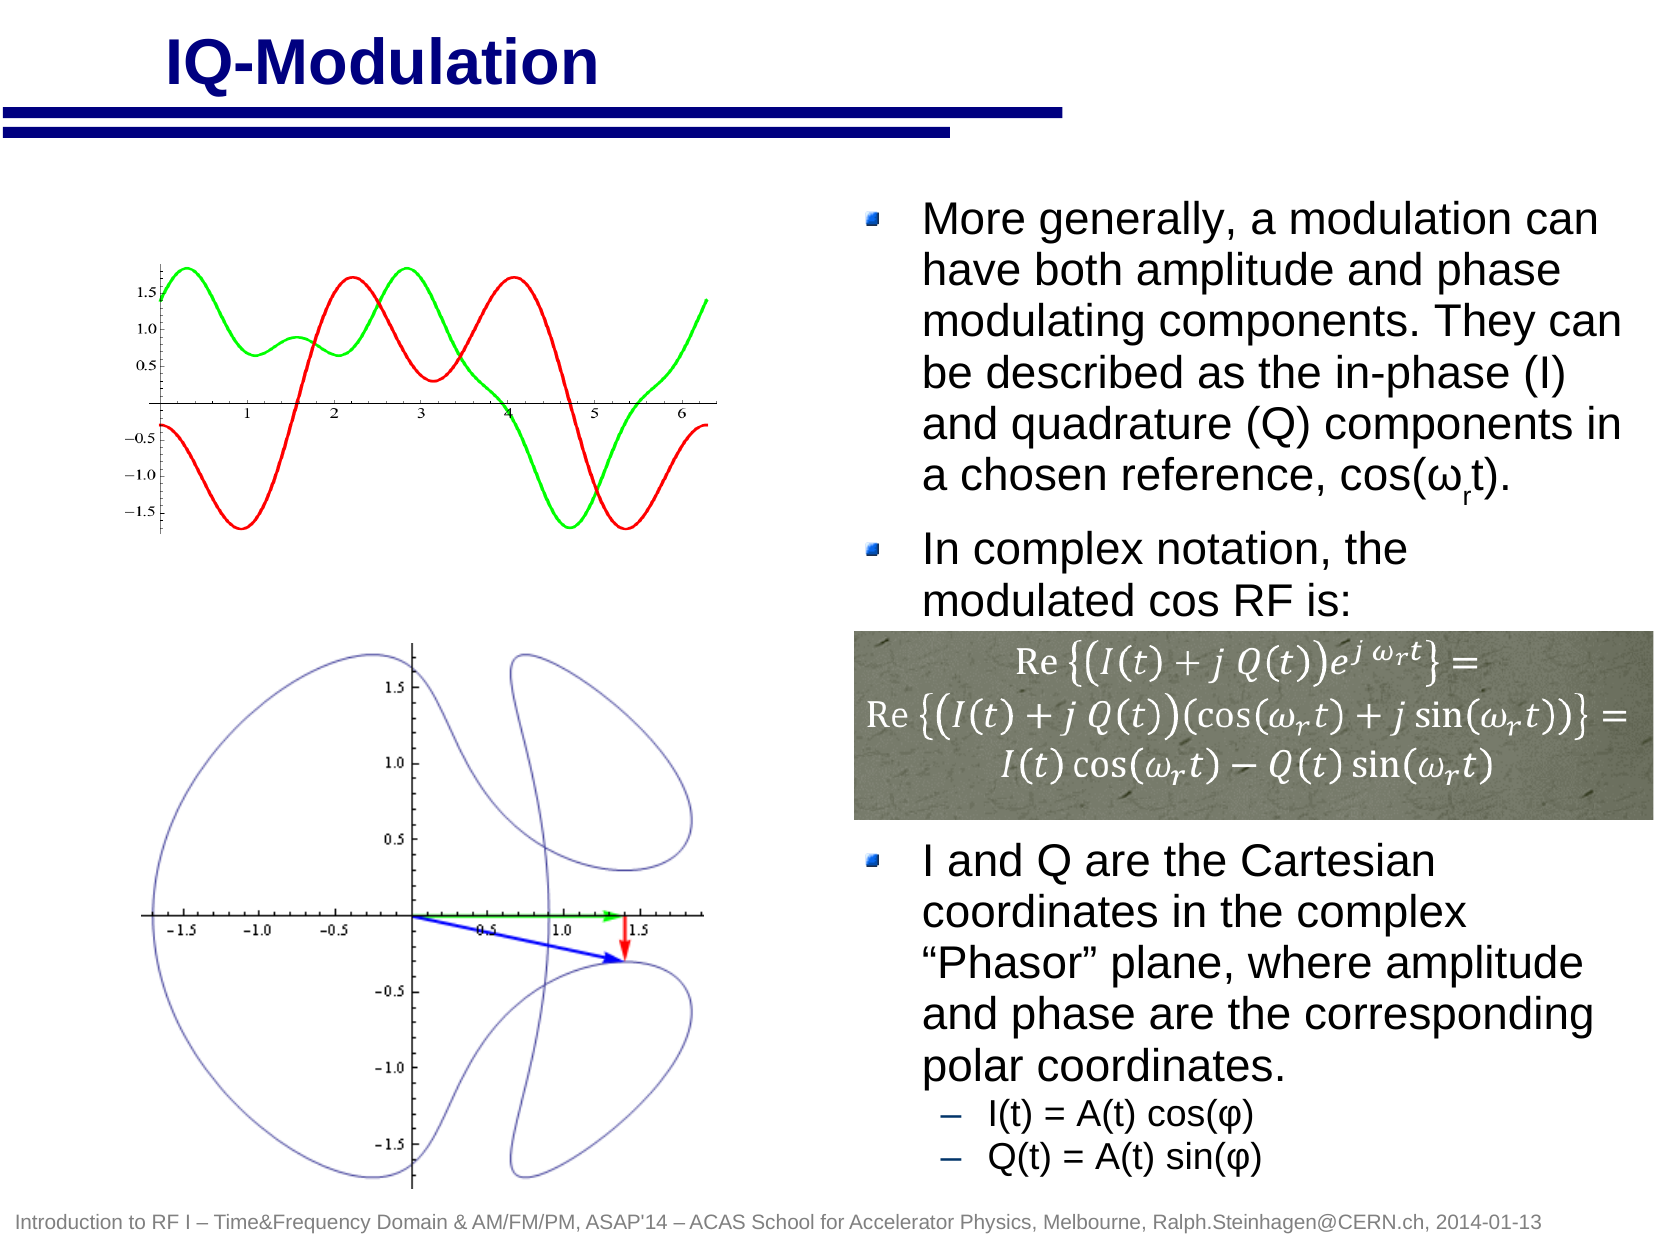

# IQ-Modulation
More generally, a modulation can have both amplitude and phase modulating components. They can be described as the in-phase (I) and quadrature (Q) components in a chosen reference, cos(ωrt).
In complex notation, the modulated cos RF is:
I and Q are the Cartesian coordinates in the complex “Phasor” plane, where amplitude and phase are the corresponding polar coordinates.
I(t) = A(t) cos(φ)
Q(t) = A(t) sin(φ)